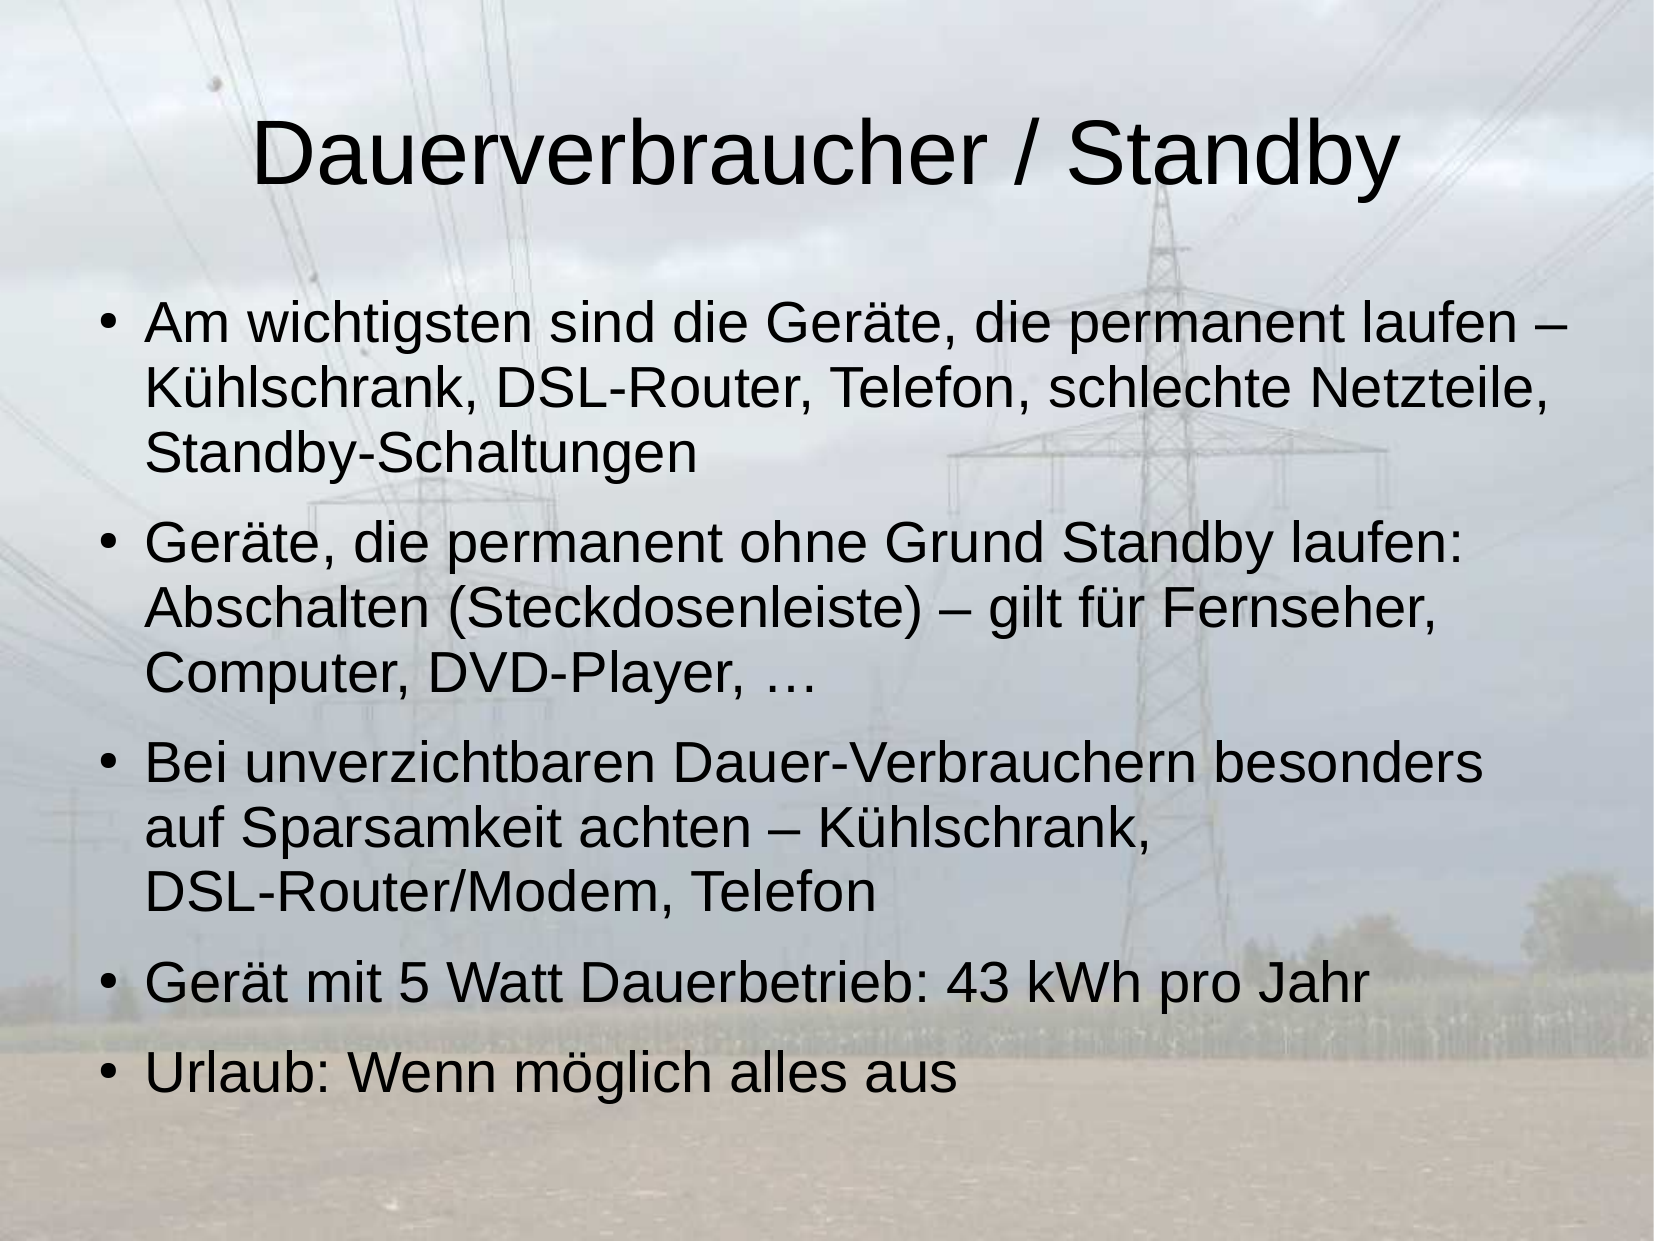

# Dauerverbraucher / Standby
Am wichtigsten sind die Geräte, die permanent laufen – Kühlschrank, DSL-Router, Telefon, schlechte Netzteile, Standby-Schaltungen
Geräte, die permanent ohne Grund Standby laufen: Abschalten (Steckdosenleiste) – gilt für Fernseher, Computer, DVD-Player, …
Bei unverzichtbaren Dauer-Verbrauchern besonders auf Sparsamkeit achten – Kühlschrank, DSL-Router/Modem, Telefon
Gerät mit 5 Watt Dauerbetrieb: 43 kWh pro Jahr
Urlaub: Wenn möglich alles aus